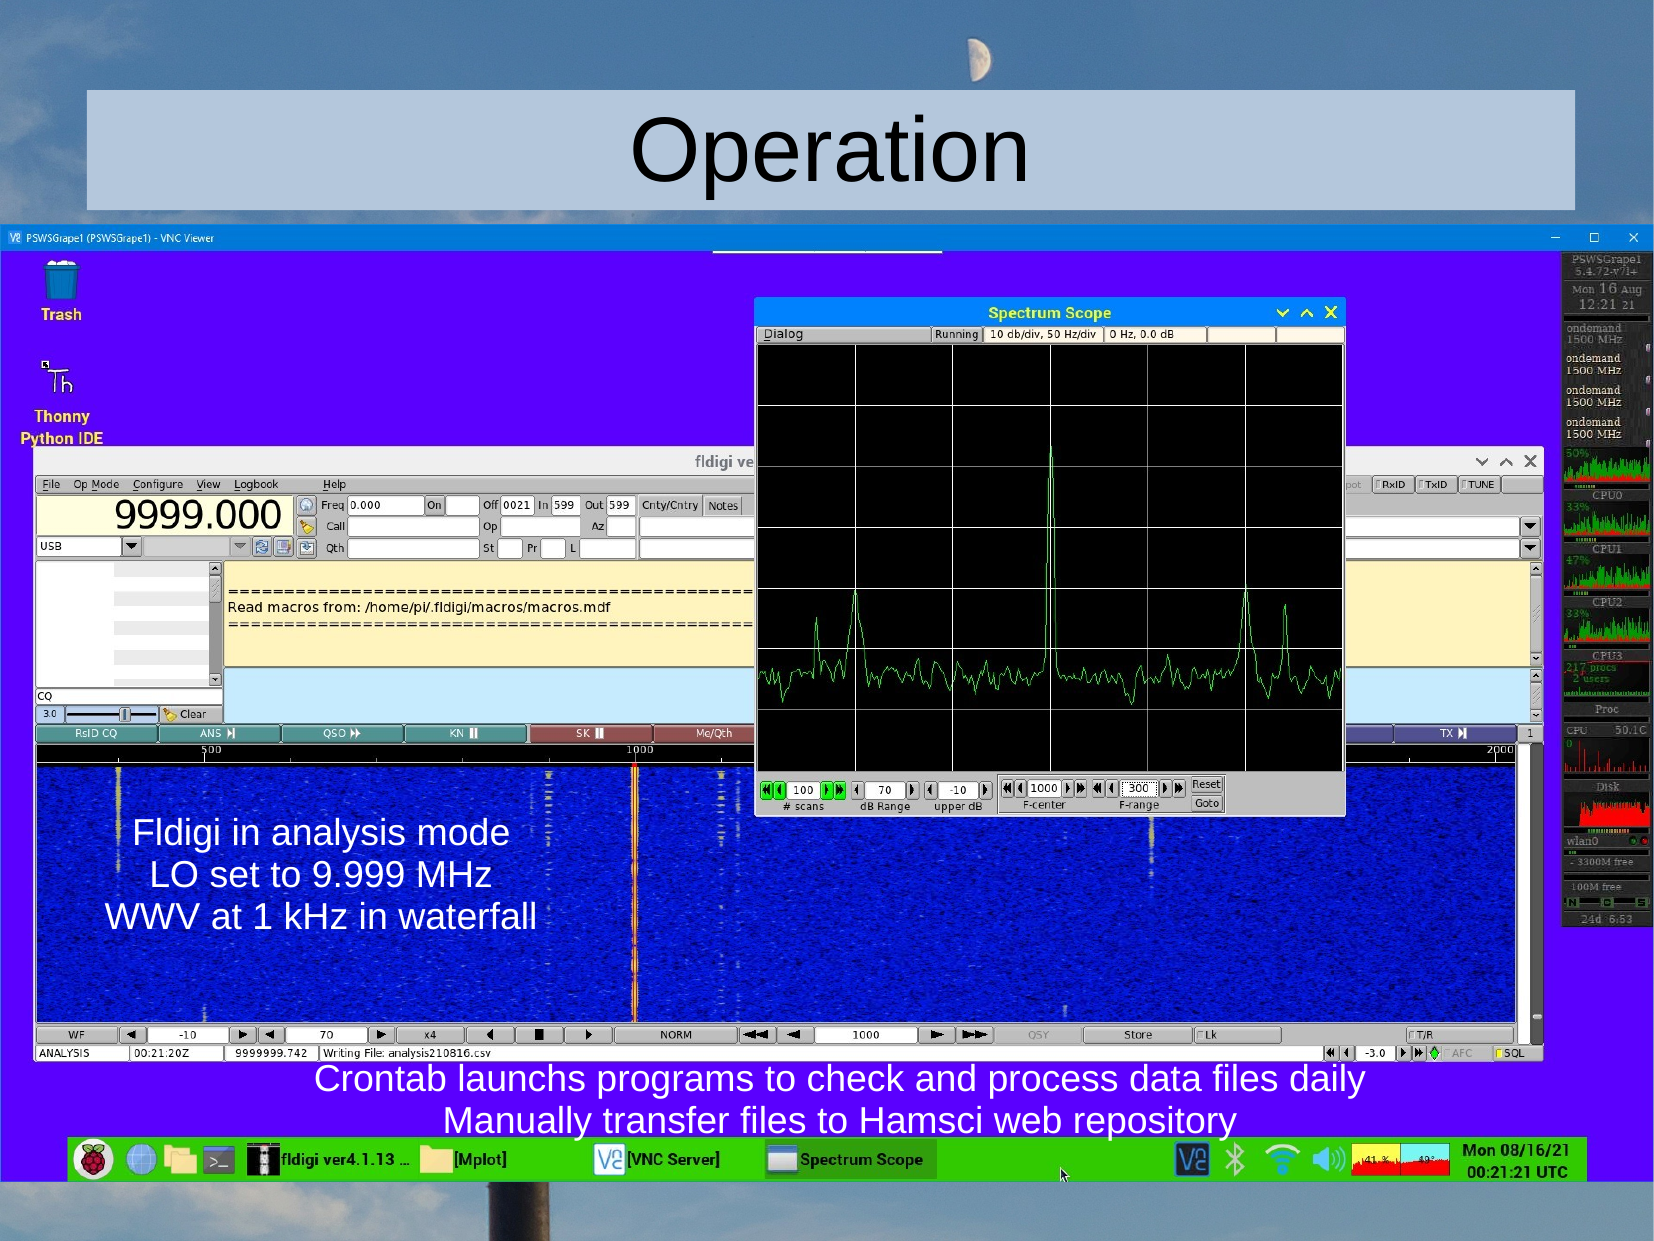

# Operation
Fldigi in analysis mode
LO set to 9.999 MHz
WWV at 1 kHz in waterfall
Antenna
Crontab launchs programs to check and process data files daily
Manually transfer files to Hamsci web repository